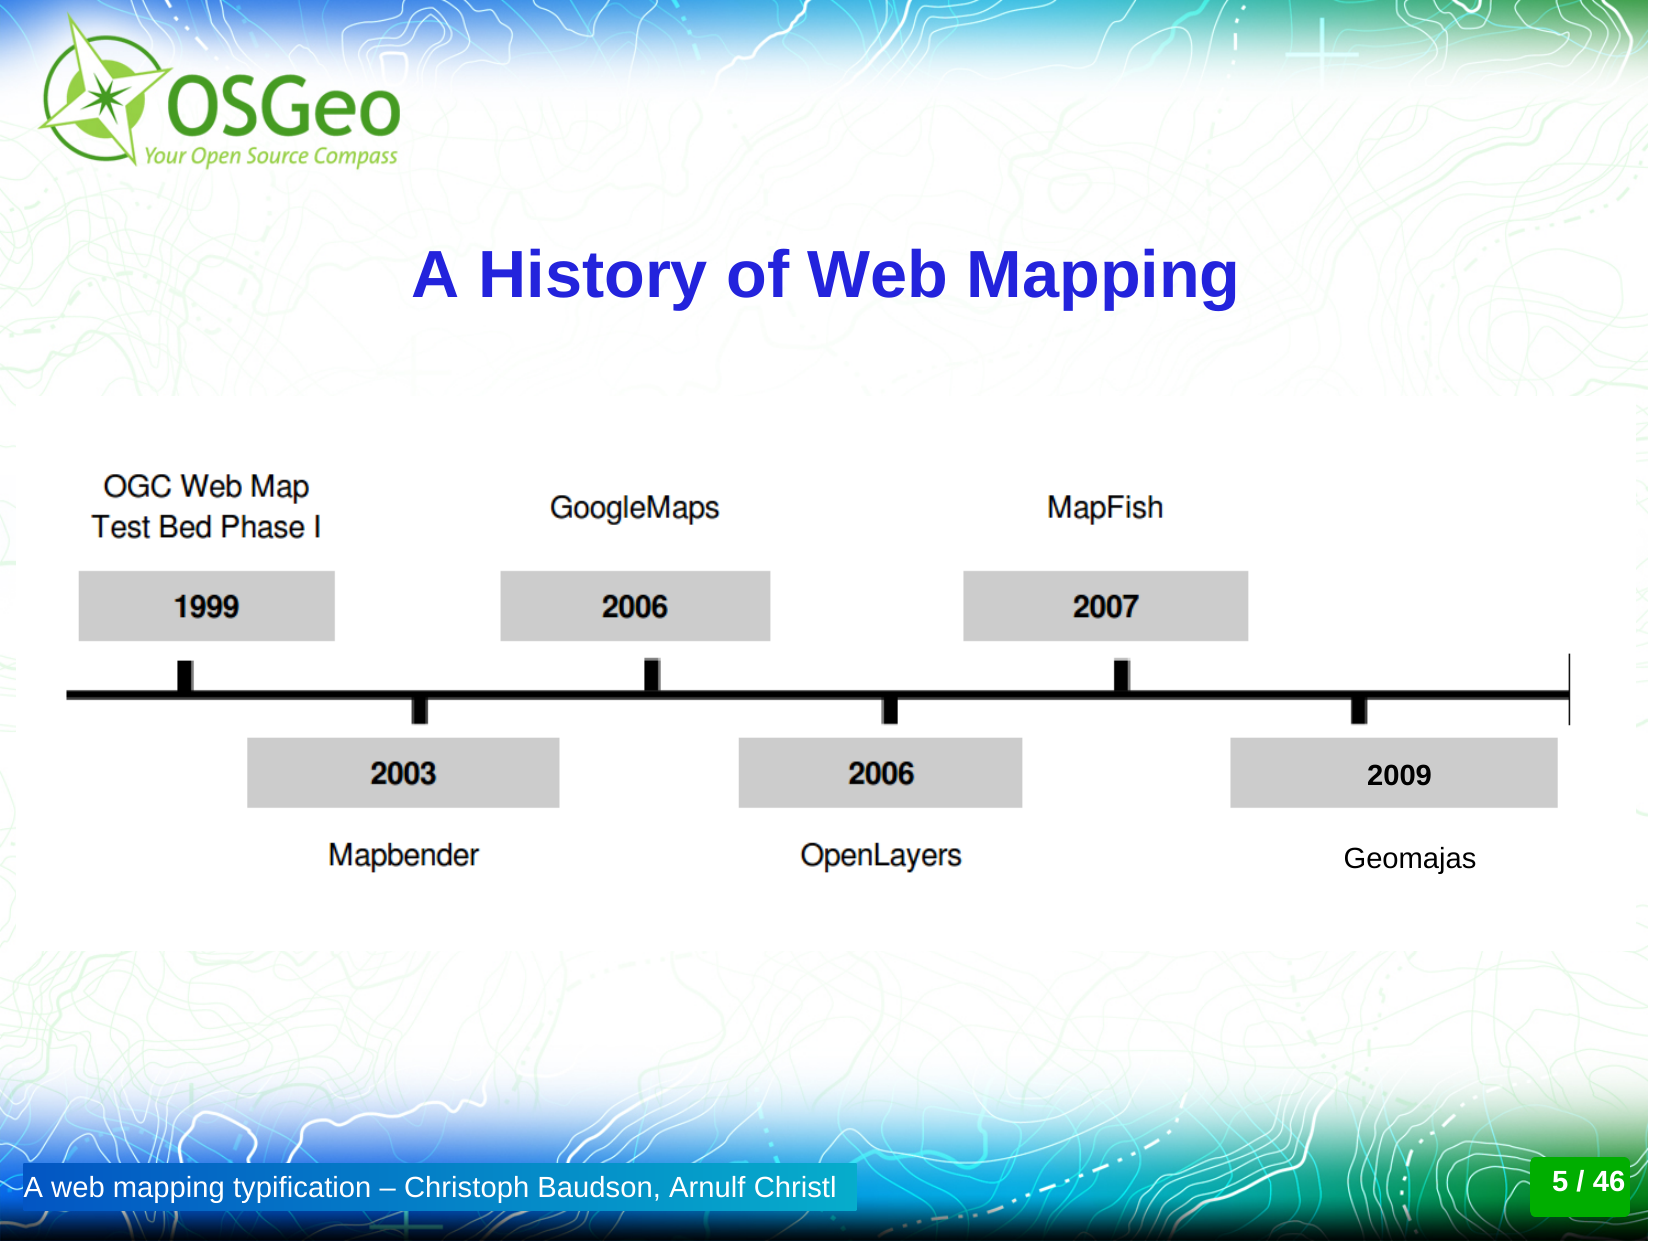

# A History of Web Mapping
2009
Geomajas